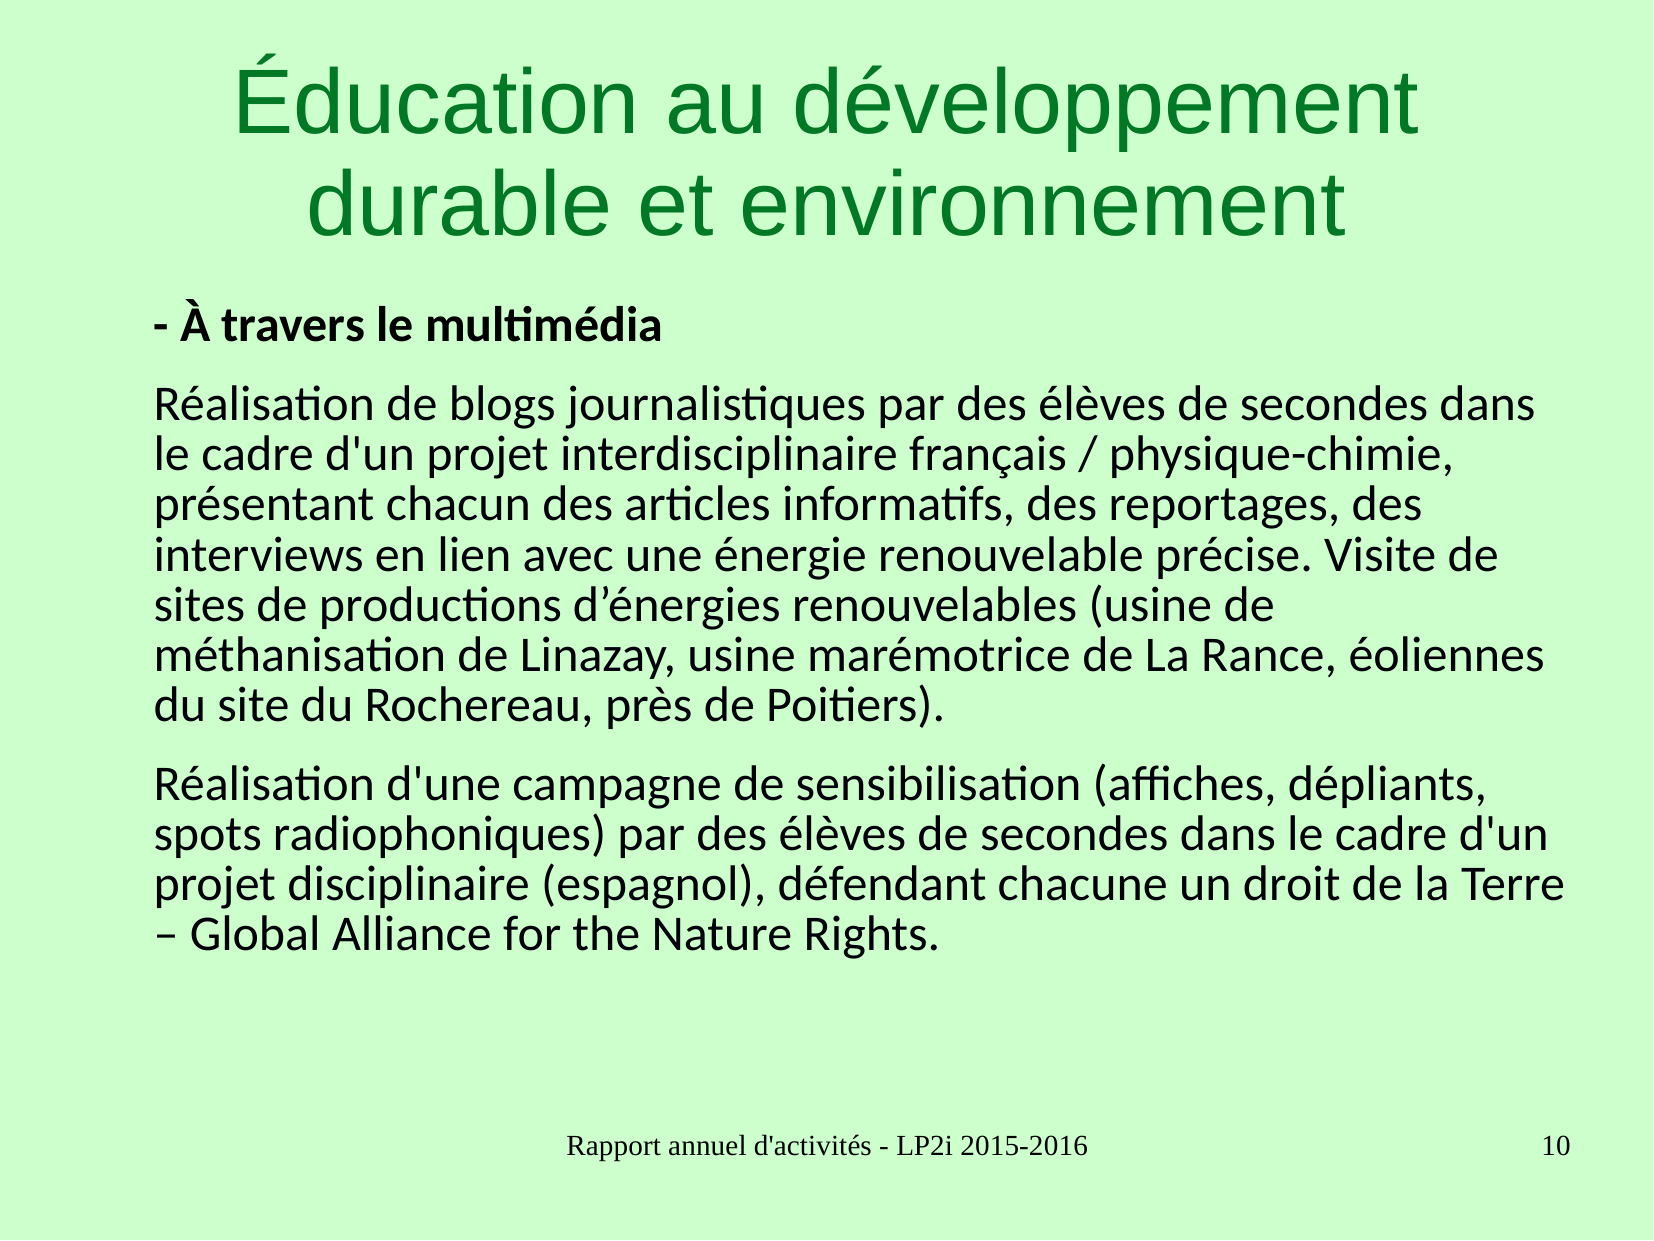

# Éducation au développement durable et environnement
- À travers le multimédia
Réalisation de blogs journalistiques par des élèves de secondes dans le cadre d'un projet interdisciplinaire français / physique-chimie, présentant chacun des articles informatifs, des reportages, des interviews en lien avec une énergie renouvelable précise. Visite de sites de productions d’énergies renouvelables (usine de méthanisation de Linazay, usine marémotrice de La Rance, éoliennes du site du Rochereau, près de Poitiers).
Réalisation d'une campagne de sensibilisation (affiches, dépliants, spots radiophoniques) par des élèves de secondes dans le cadre d'un projet disciplinaire (espagnol), défendant chacune un droit de la Terre – Global Alliance for the Nature Rights.
Rapport annuel d'activités - LP2i 2015-2016
10